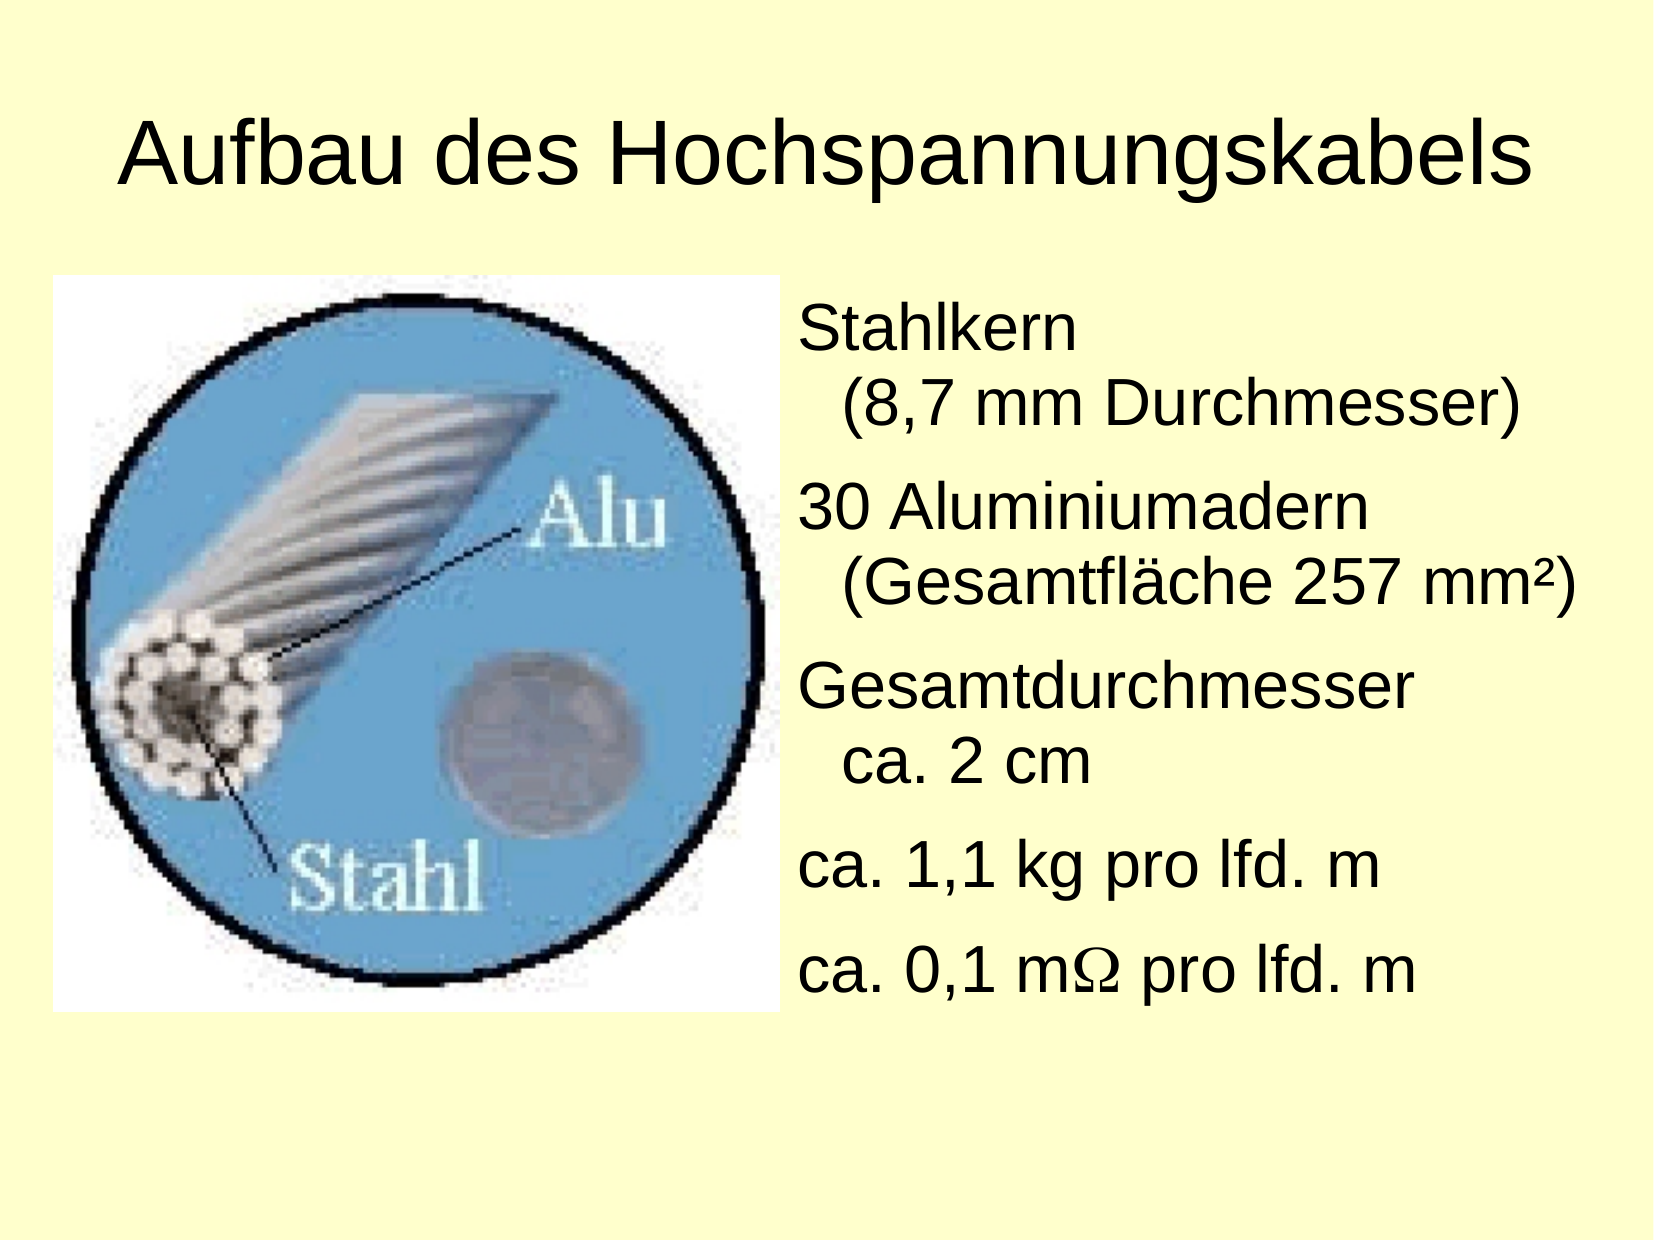

# Aufbau des Hochspannungskabels
Stahlkern
(8,7 mm Durchmesser)
30 Aluminiumadern
(Gesamtfläche 257 mm²)
Gesamtdurchmesser
ca. 2 cm
ca. 1,1 kg pro lfd. m
ca. 0,1 mW pro lfd. m